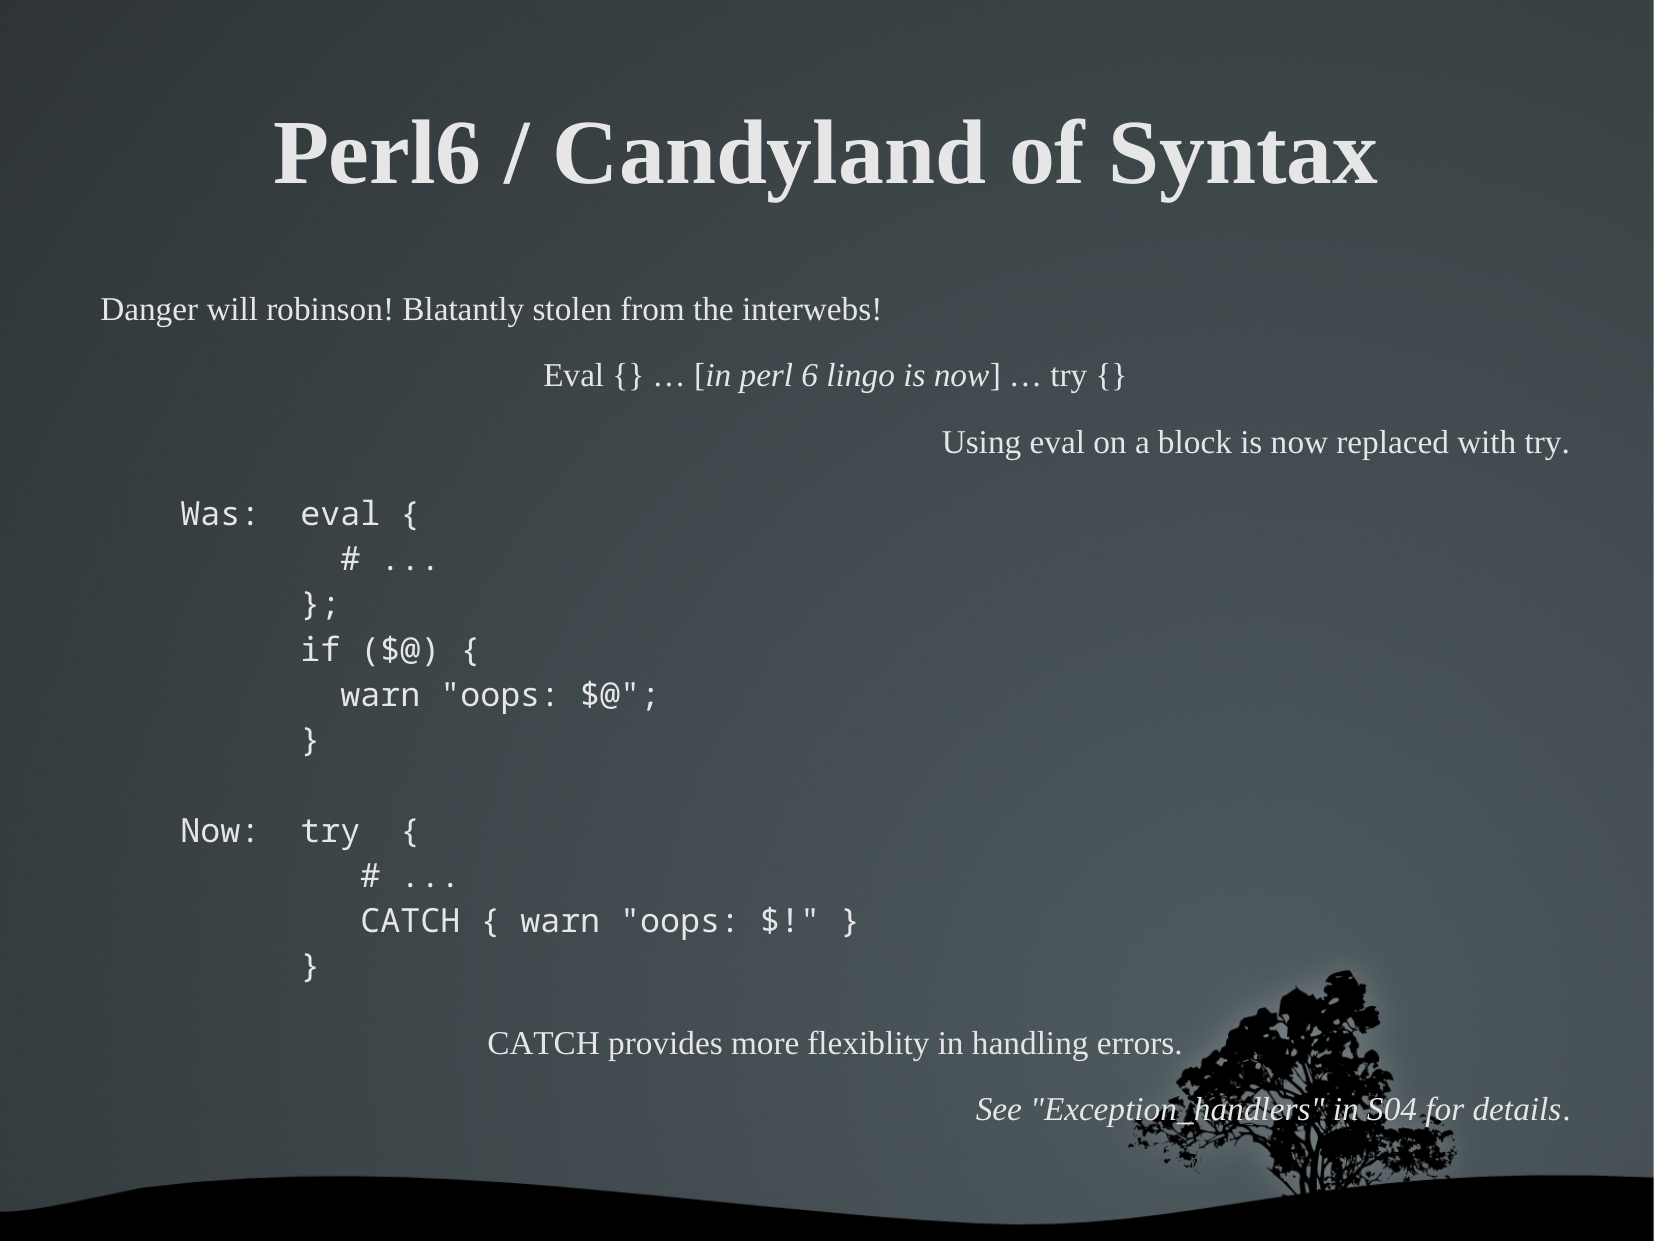

# Perl6 / Candyland of Syntax
Danger will robinson! Blatantly stolen from the interwebs!
Eval {} … [in perl 6 lingo is now] … try {}
Using eval on a block is now replaced with try.
 Was: eval {
 # ...
 };
 if ($@) {
 warn "oops: $@";
 }
 Now: try {
 # ...
 CATCH { warn "oops: $!" }
 }
CATCH provides more flexiblity in handling errors.
See "Exception_handlers" in S04 for details.